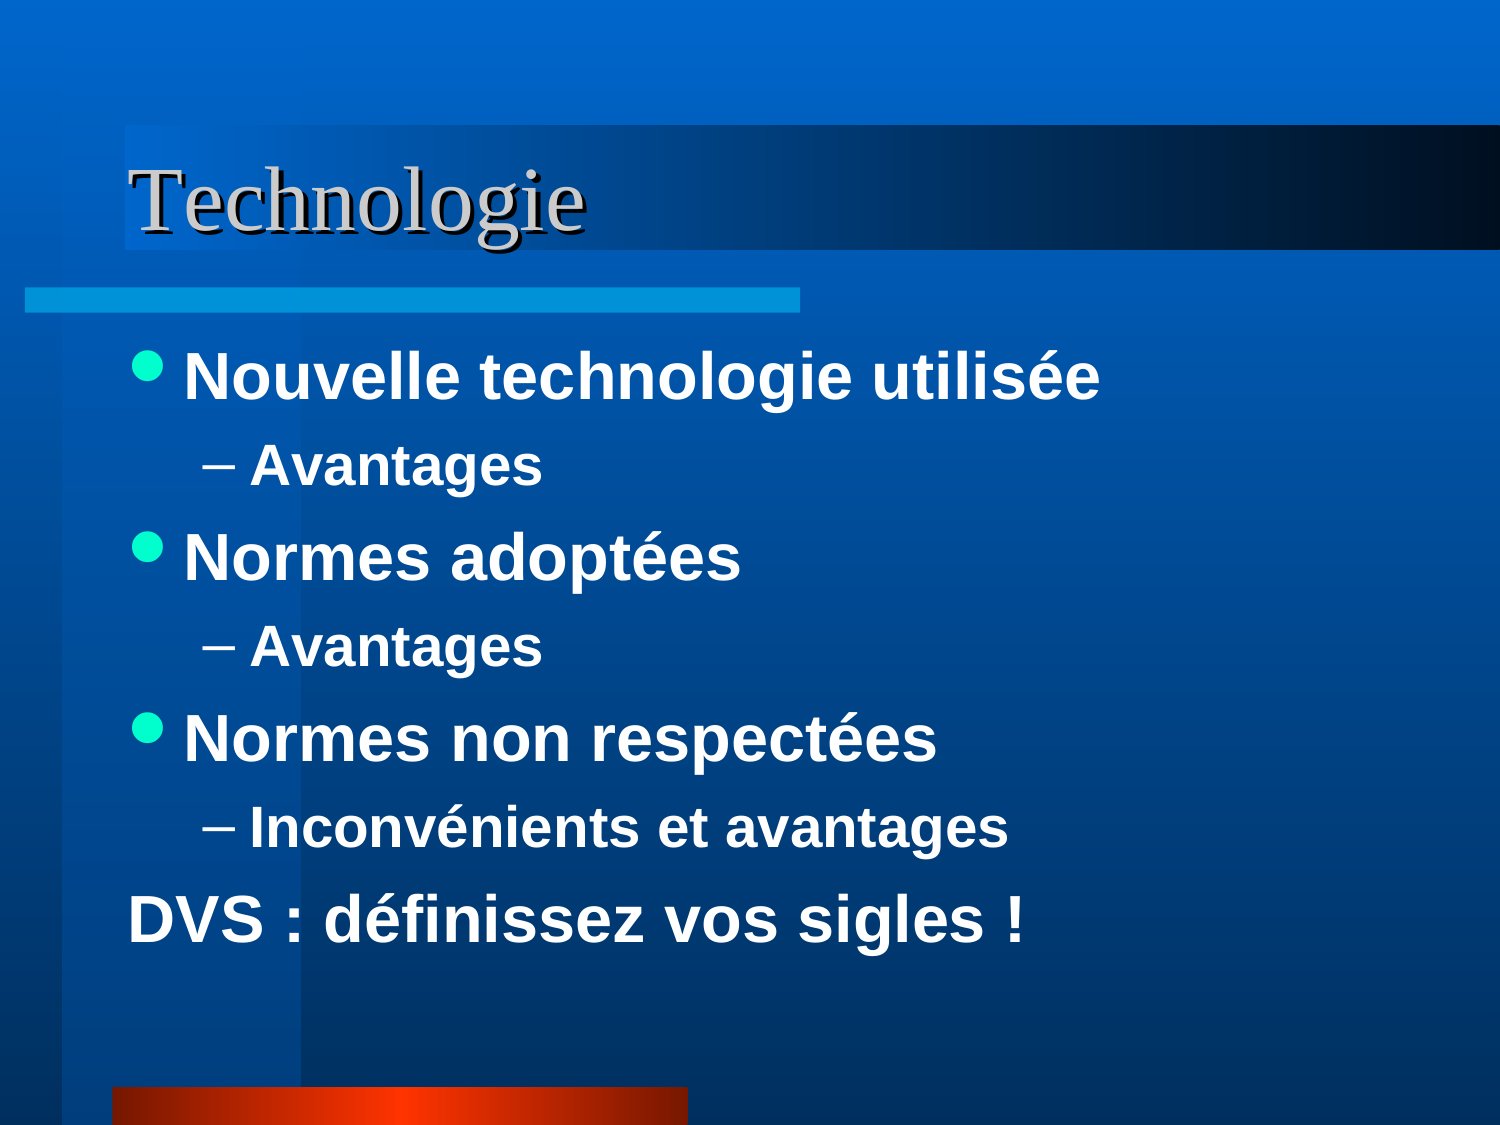

# Technologie
Nouvelle technologie utilisée
Avantages
Normes adoptées
Avantages
Normes non respectées
Inconvénients et avantages
DVS : définissez vos sigles !